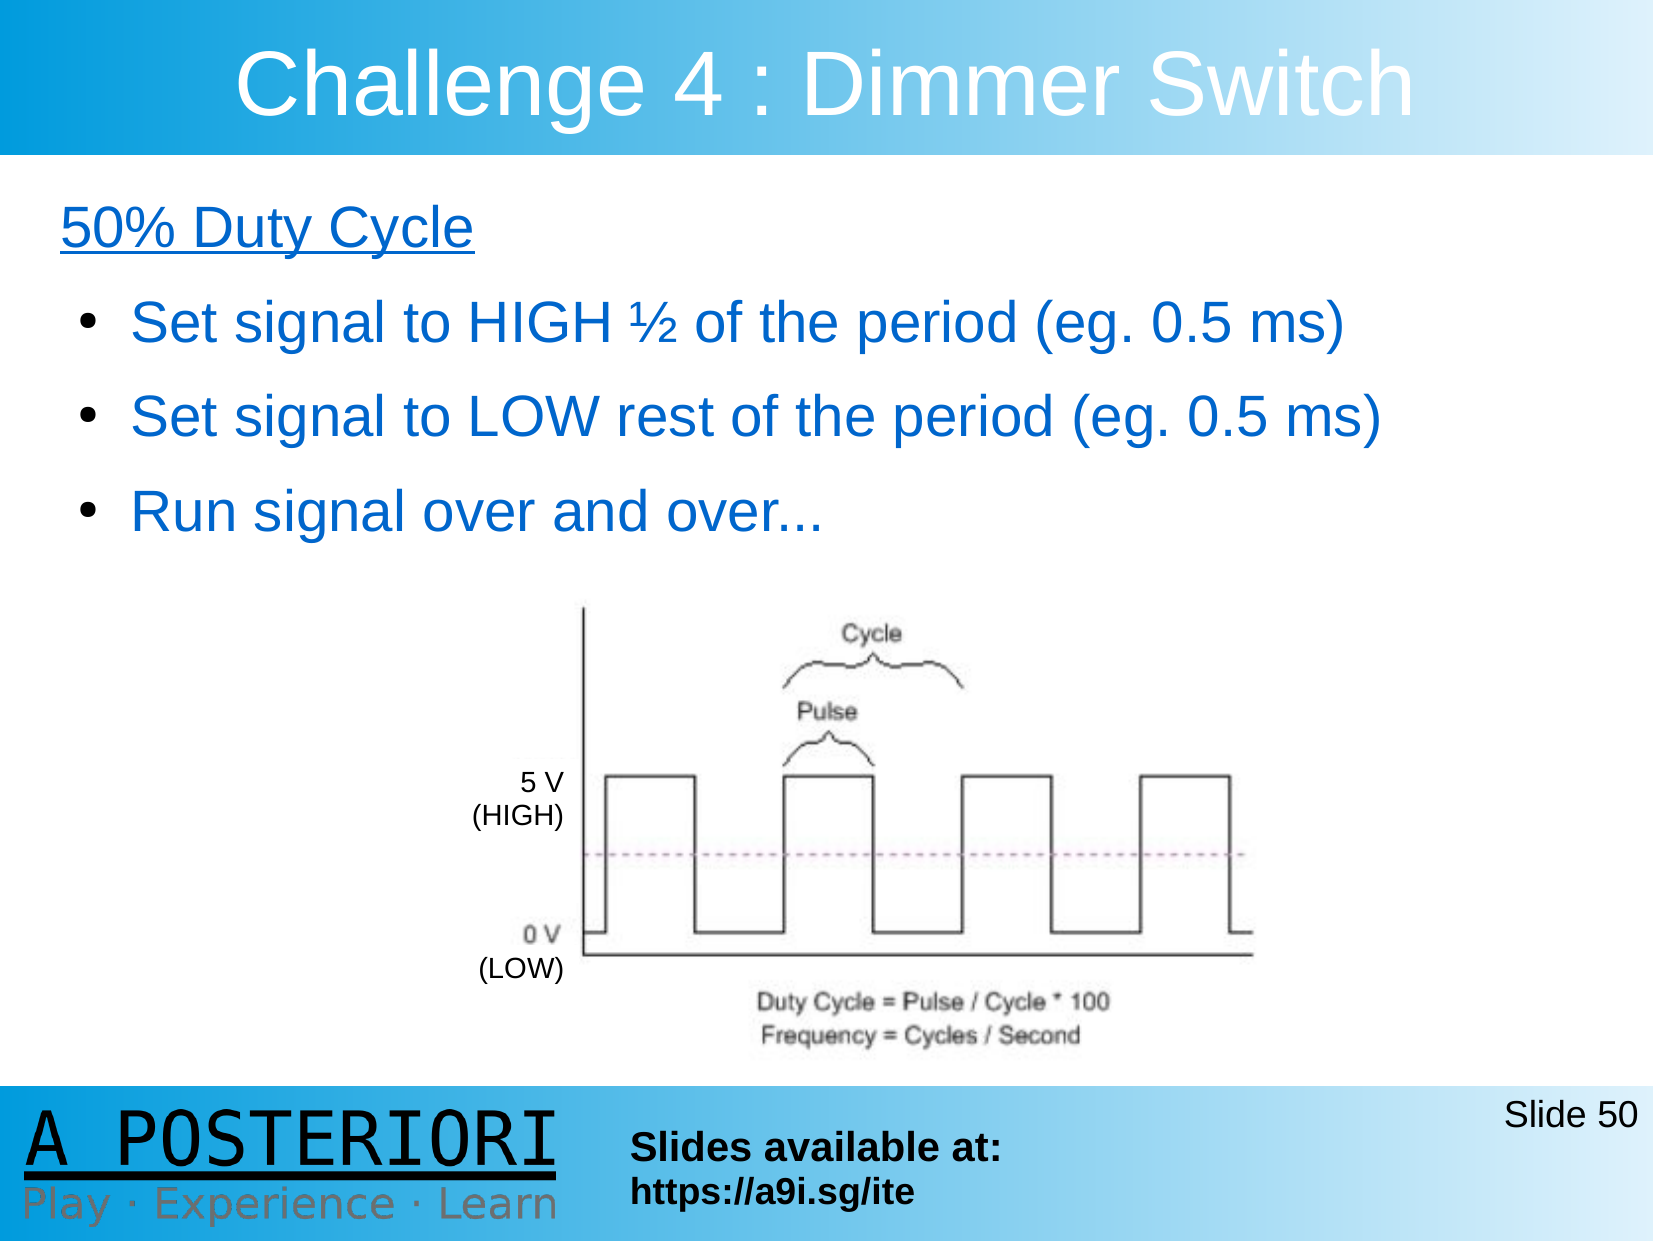

# Challenge 4 : Dimmer Switch
50% Duty Cycle
Set signal to HIGH ½ of the period (eg. 0.5 ms)
Set signal to LOW rest of the period (eg. 0.5 ms)
Run signal over and over...
5 V
(HIGH)
(LOW)